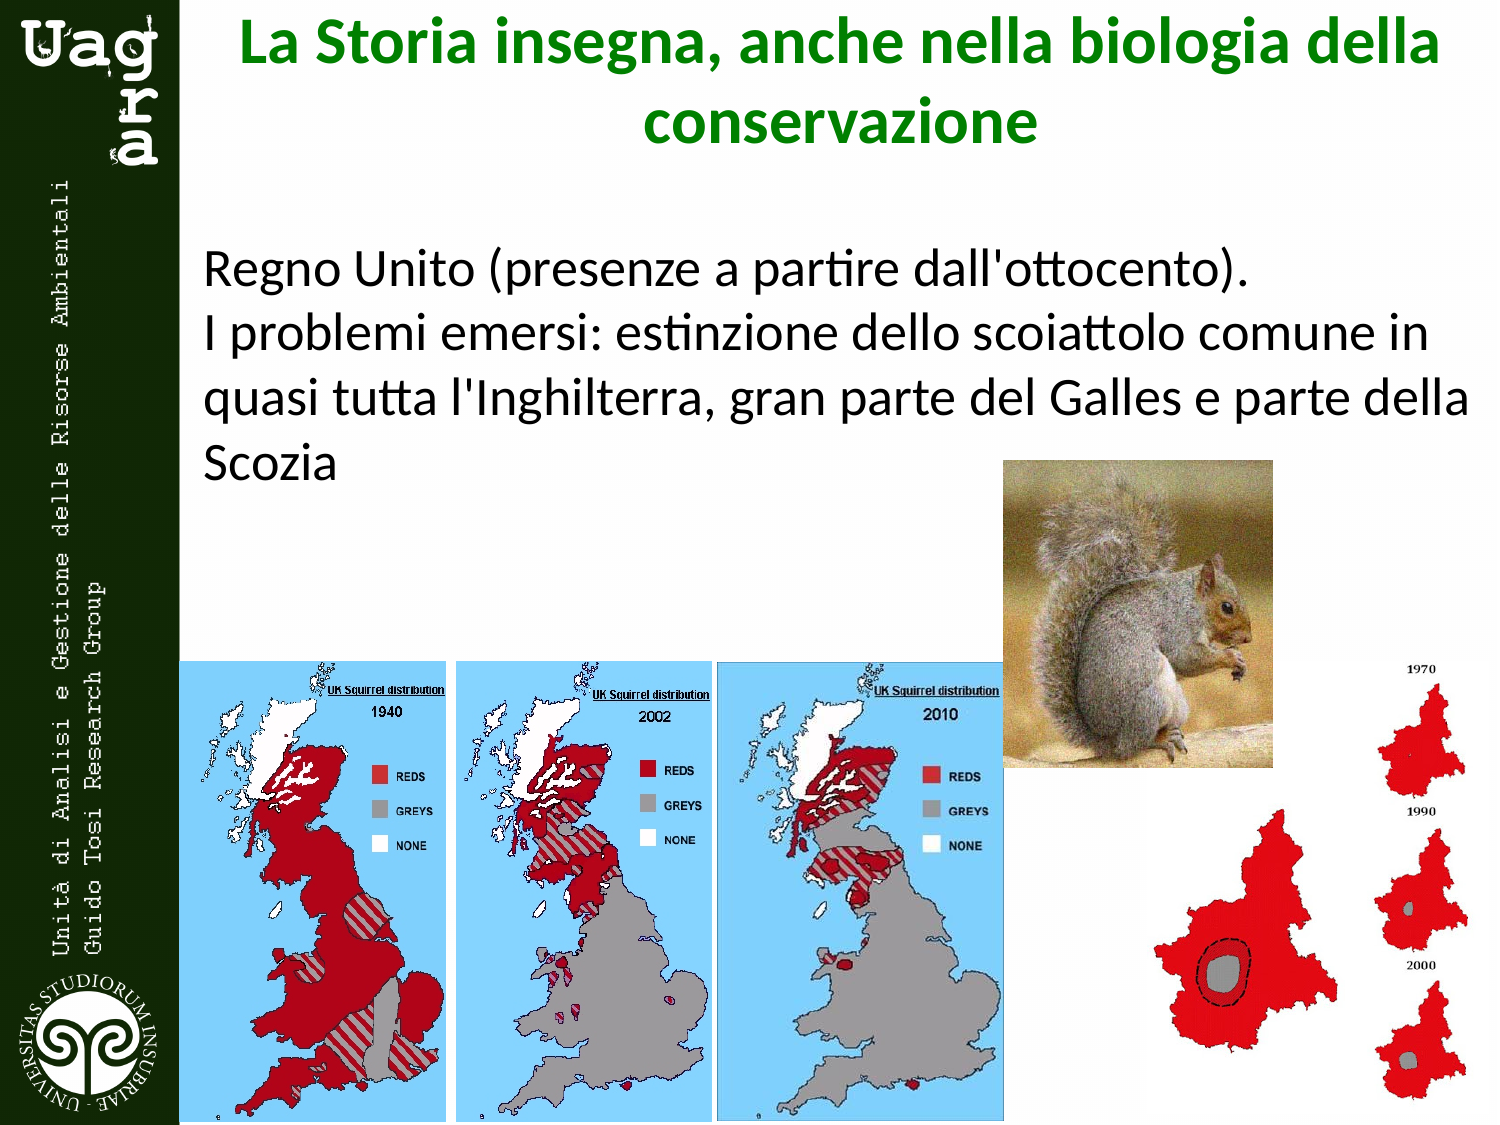

La Storia insegna, anche nella biologia della conservazione
Regno Unito (presenze a partire dall'ottocento).
I problemi emersi: estinzione dello scoiattolo comune in quasi tutta l'Inghilterra, gran parte del Galles e parte della Scozia